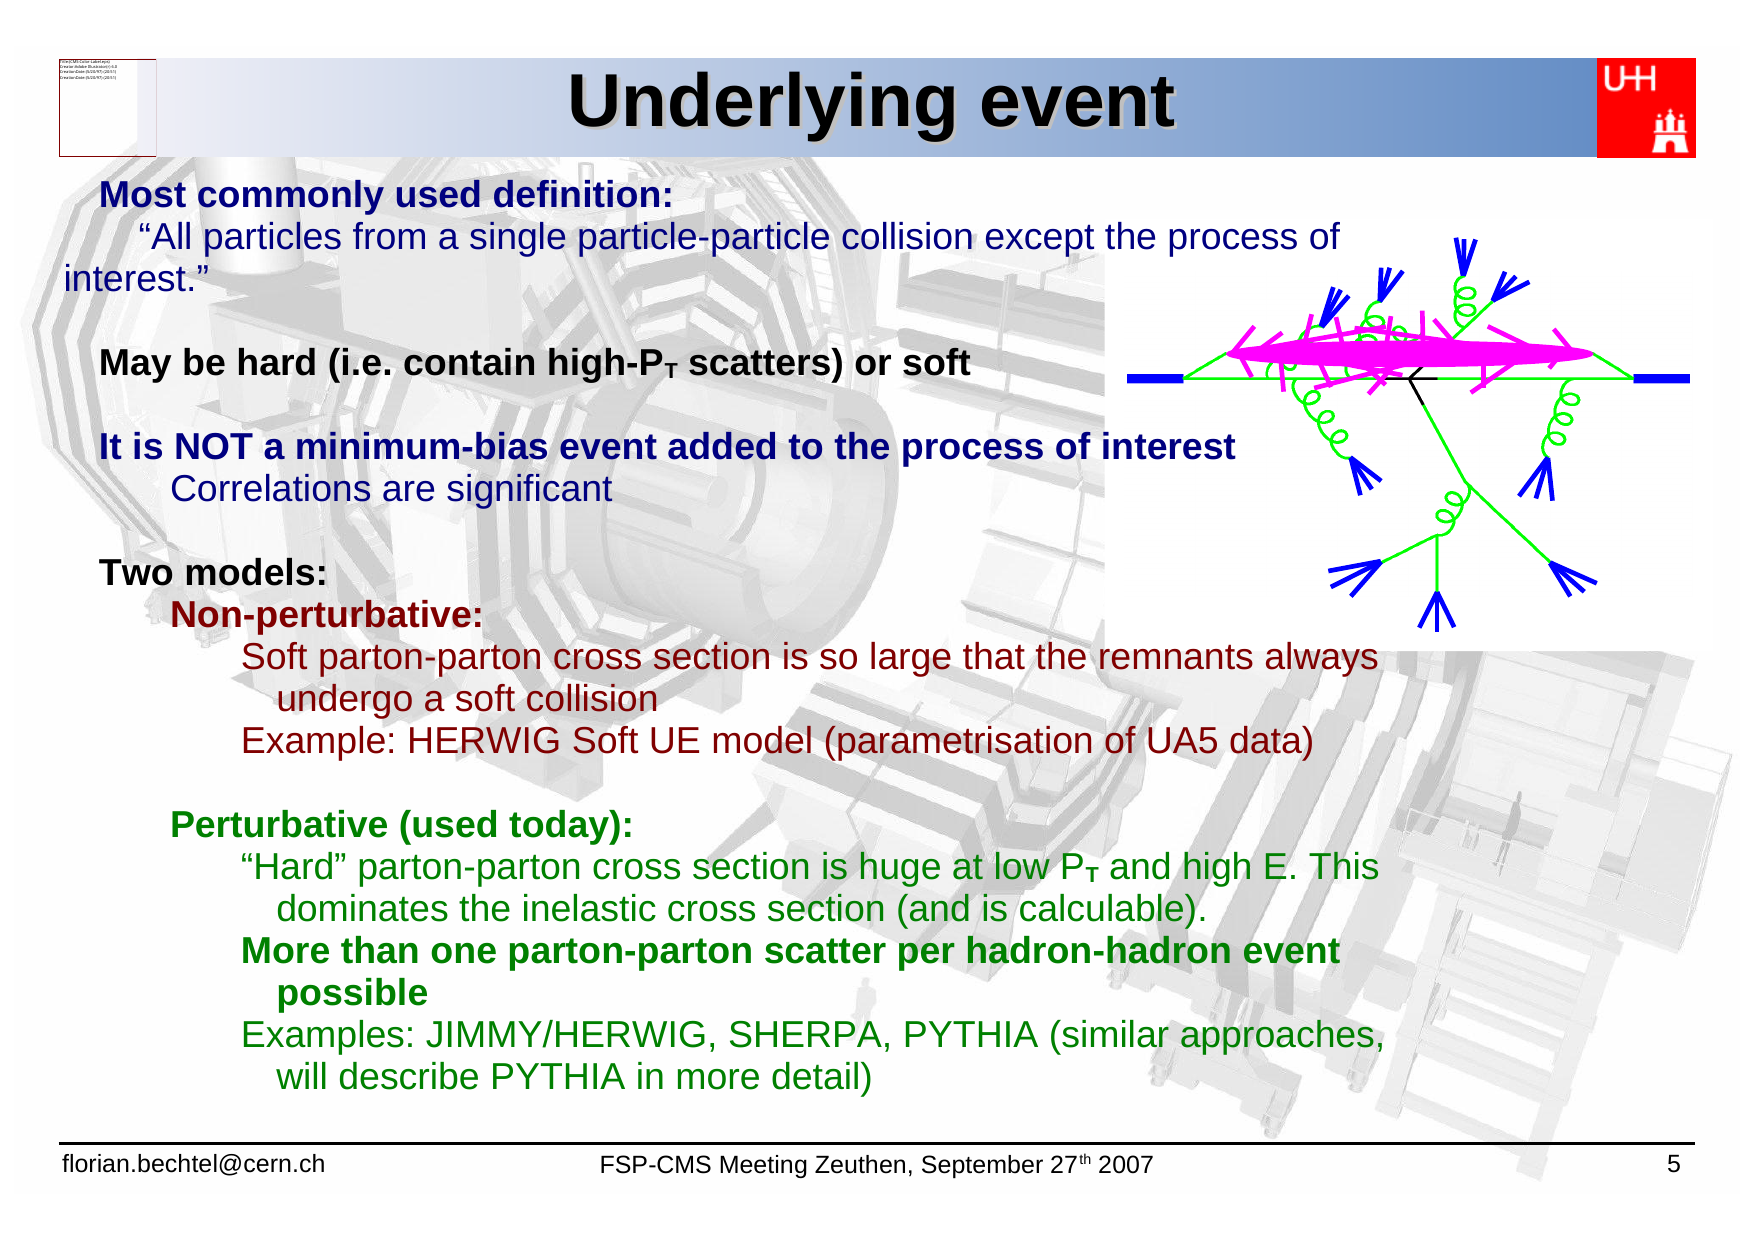

Underlying event
Most commonly used definition:
	“All particles from a single particle-particle collision except the process of interest.”
May be hard (i.e. contain high-PT scatters) or soft
It is NOT a minimum-bias event added to the process of interest
Correlations are significant
Two models:
Non-perturbative:
Soft parton-parton cross section is so large that the remnants always undergo a soft collision
Example: HERWIG Soft UE model (parametrisation of UA5 data)
Perturbative (used today):
“Hard” parton-parton cross section is huge at low PT and high E. This dominates the inelastic cross section (and is calculable).
More than one parton-parton scatter per hadron-hadron event possible
Examples: JIMMY/HERWIG, SHERPA, PYTHIA (similar approaches, will describe PYTHIA in more detail)
florian.bechtel@cern.ch
FSP-CMS Meeting Zeuthen, September 27th 2007